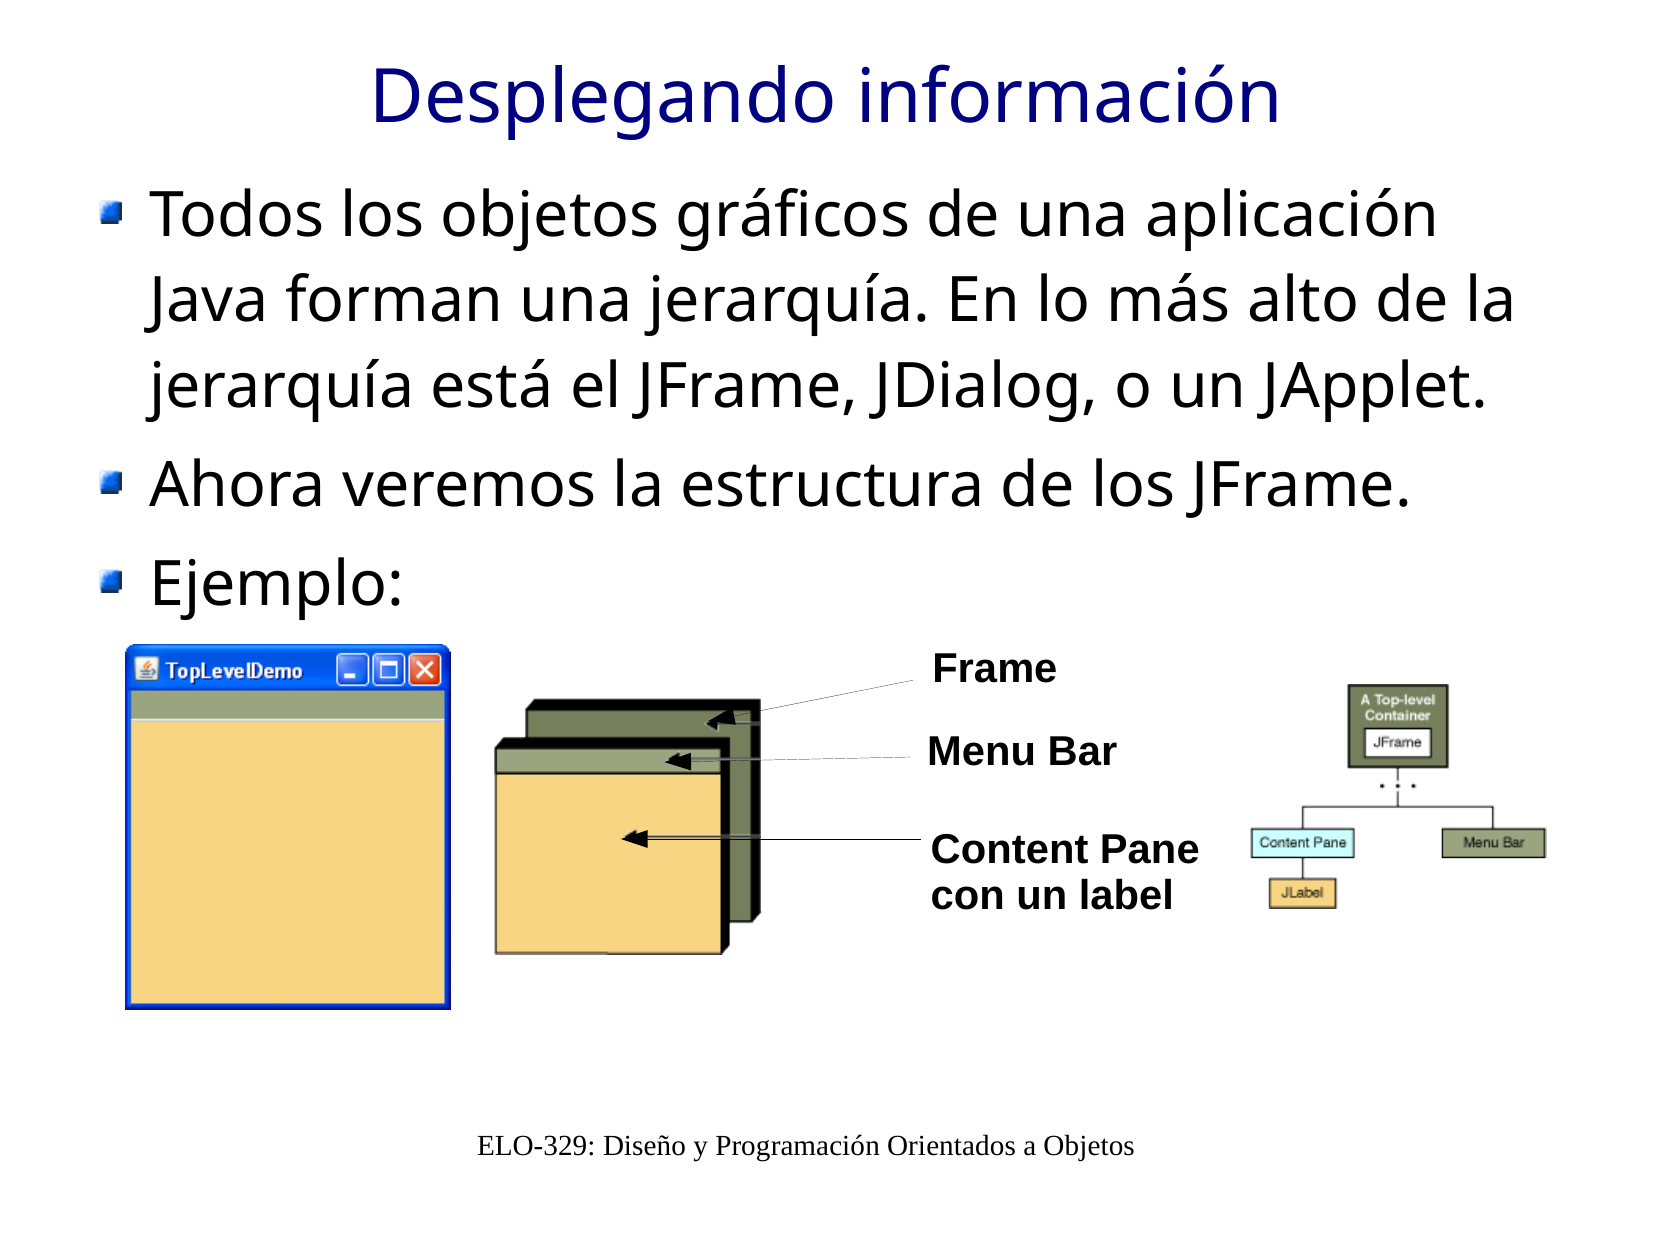

# Desplegando información
Todos los objetos gráficos de una aplicación Java forman una jerarquía. En lo más alto de la jerarquía está el JFrame, JDialog, o un JApplet.
Ahora veremos la estructura de los JFrame.
Ejemplo:
Frame
Menu Bar
Content Pane con un label